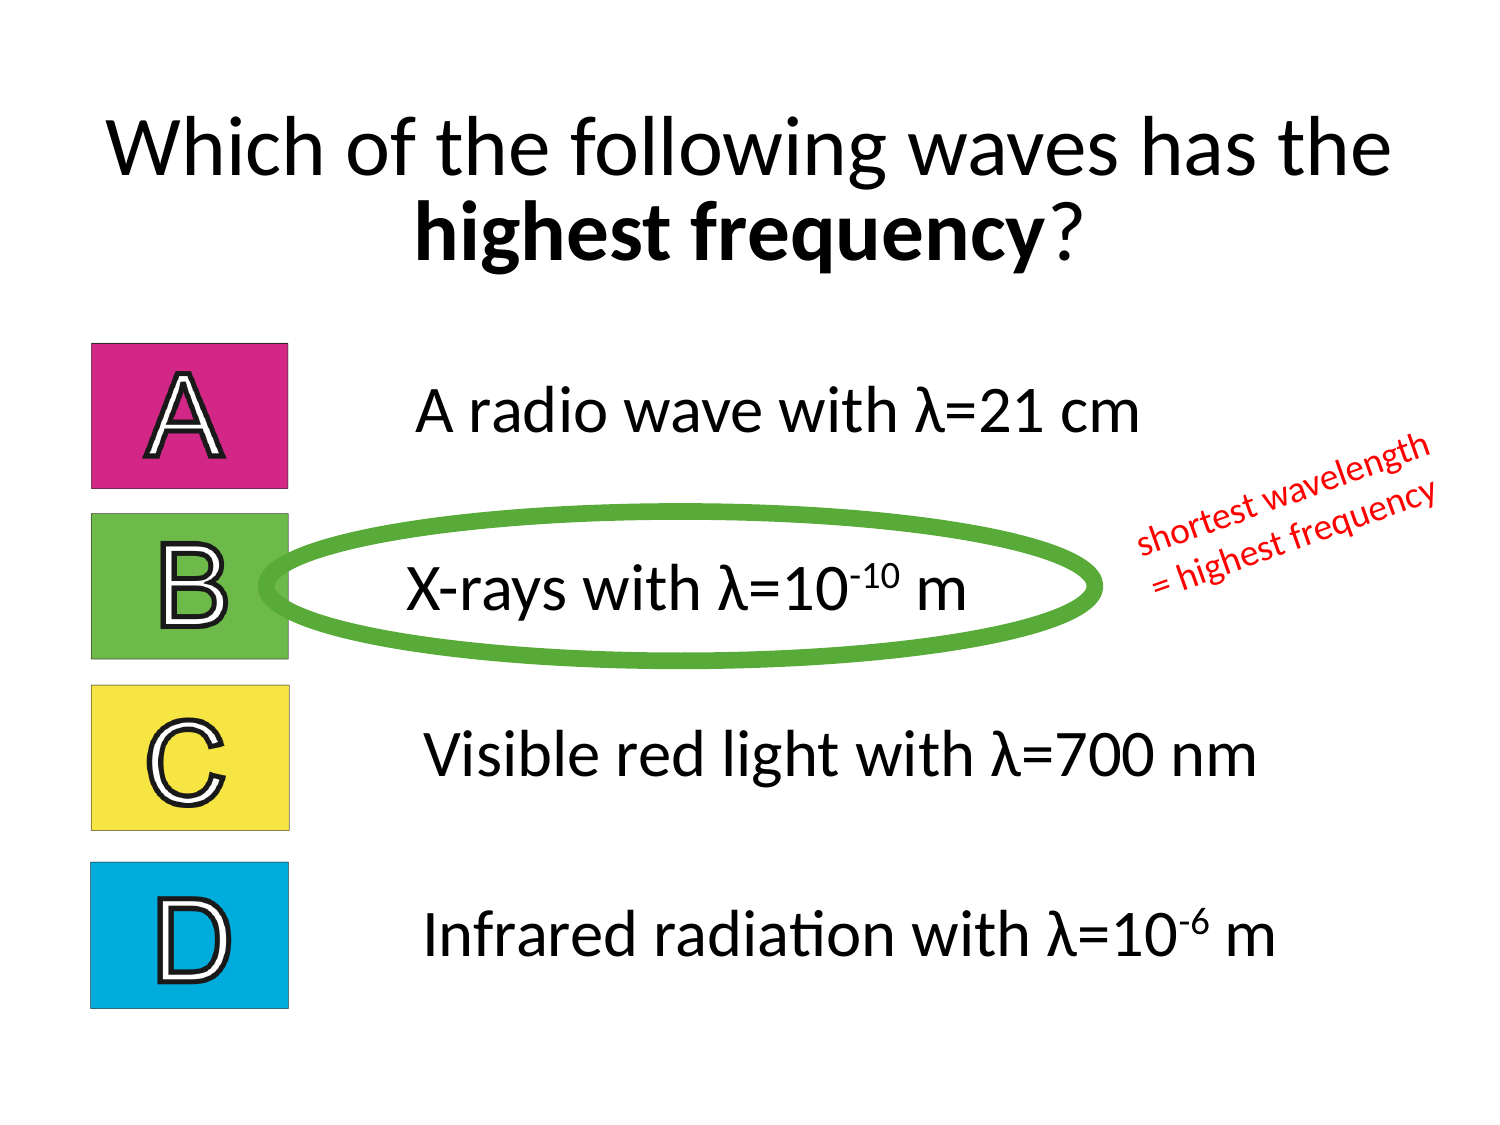

# Which of the following waves has the highest frequency?
A radio wave with λ=21 cm
shortest wavelength = highest frequency
X-rays with λ=10-10 m
Visible red light with λ=700 nm
Infrared radiation with λ=10-6 m